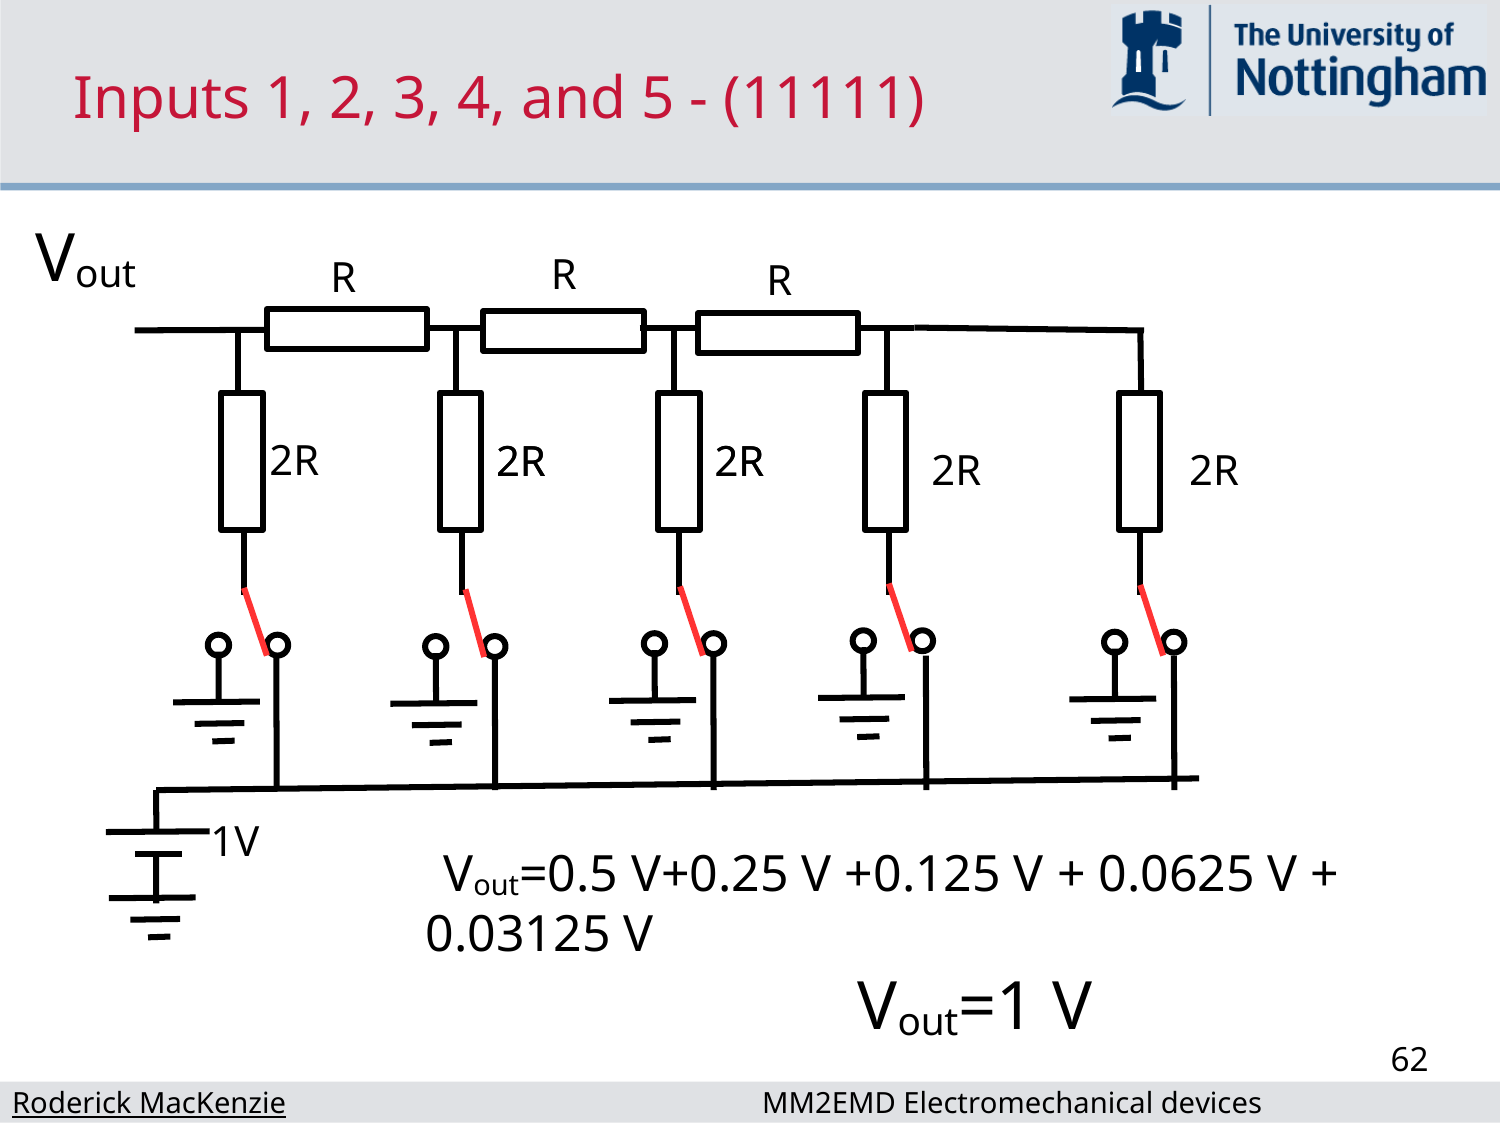

# Inputs 1, 2, 3, 4, and 5 - (11111)
Vout
R
R
R
2R
2R
2R
2R
2R
2R
2R
1V
Vout=0.5 V+0.25 V +0.125 V + 0.0625 V + 0.03125 V
Vout=1 V